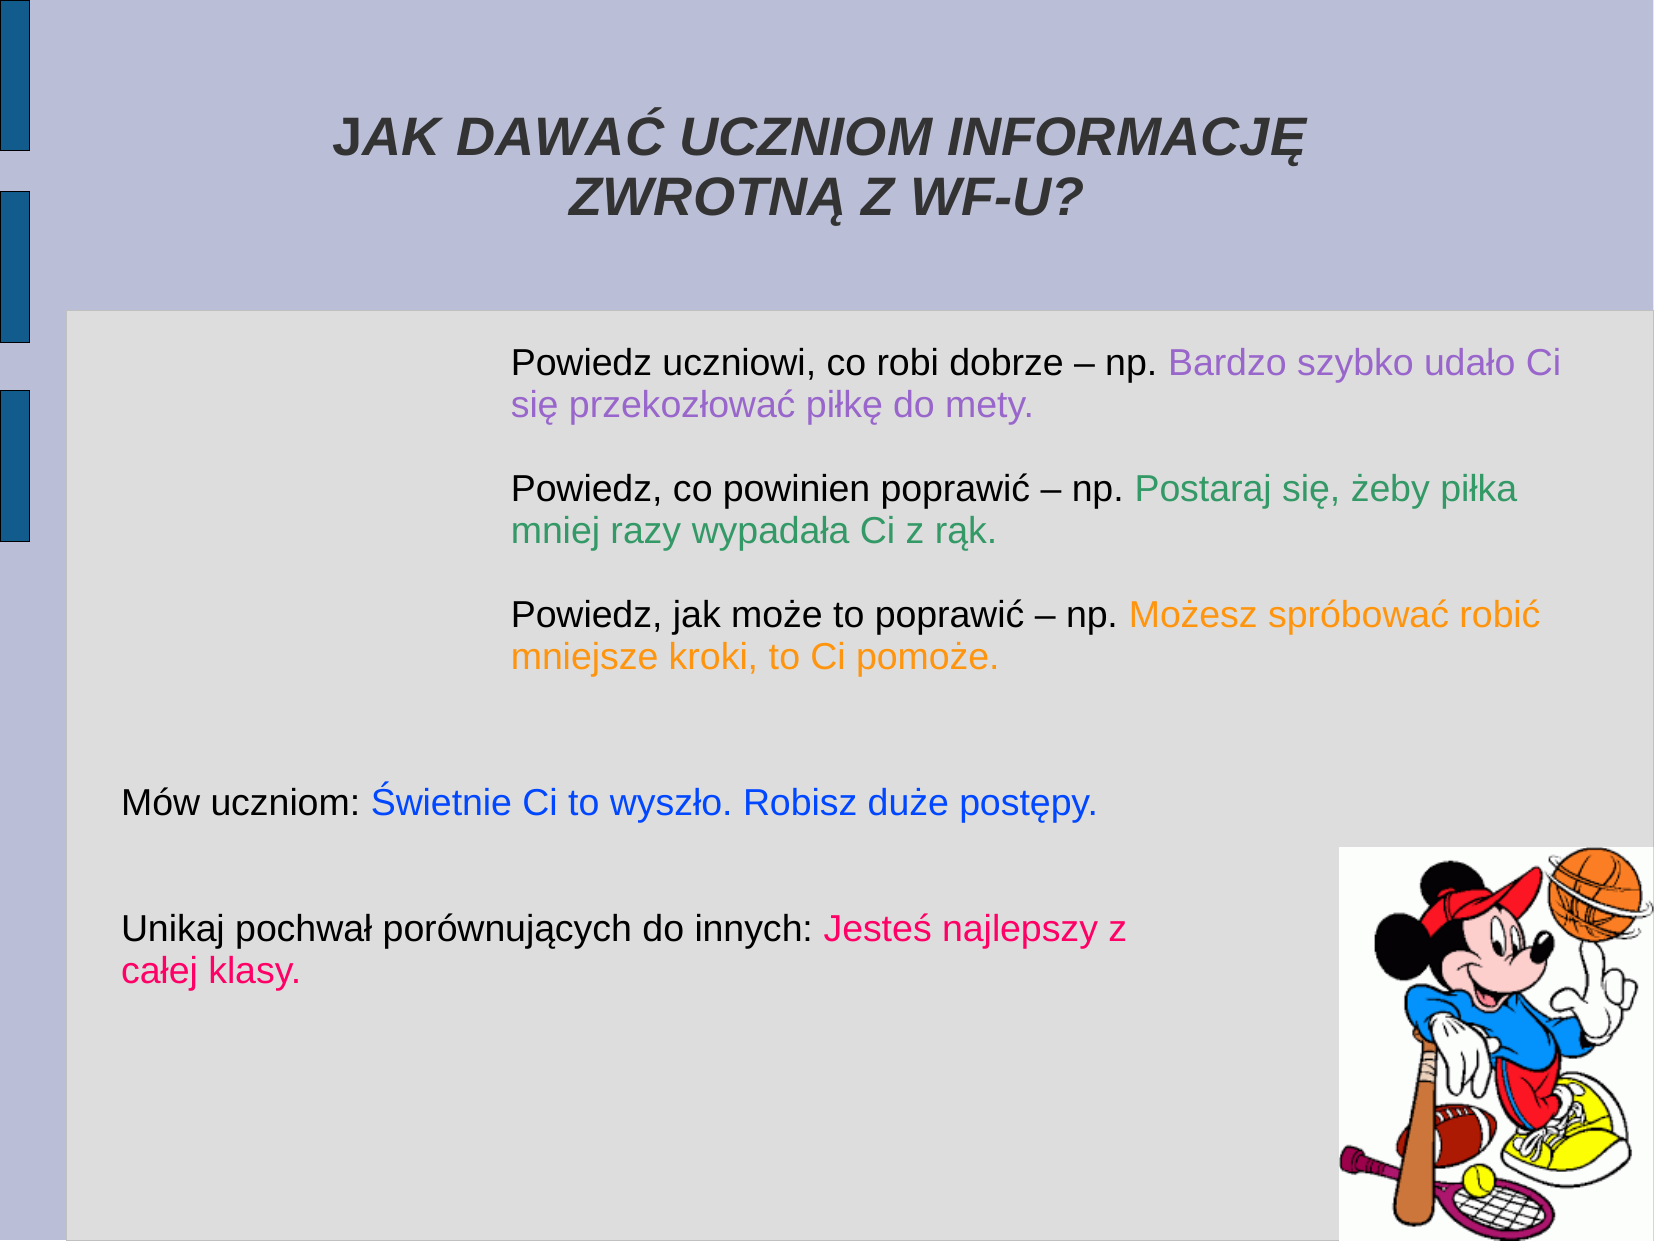

# JAK DAWAĆ UCZNIOM INFORMACJĘ ZWROTNĄ Z WF-U?
Powiedz uczniowi, co robi dobrze – np. Bardzo szybko udało Ci się przekozłować piłkę do mety.
Powiedz, co powinien poprawić – np. Postaraj się, żeby piłka mniej razy wypadała Ci z rąk.
Powiedz, jak może to poprawić – np. Możesz spróbować robić mniejsze kroki, to Ci pomoże.
Mów uczniom: Świetnie Ci to wyszło. Robisz duże postępy.
Unikaj pochwał porównujących do innych: Jesteś najlepszy z całej klasy.